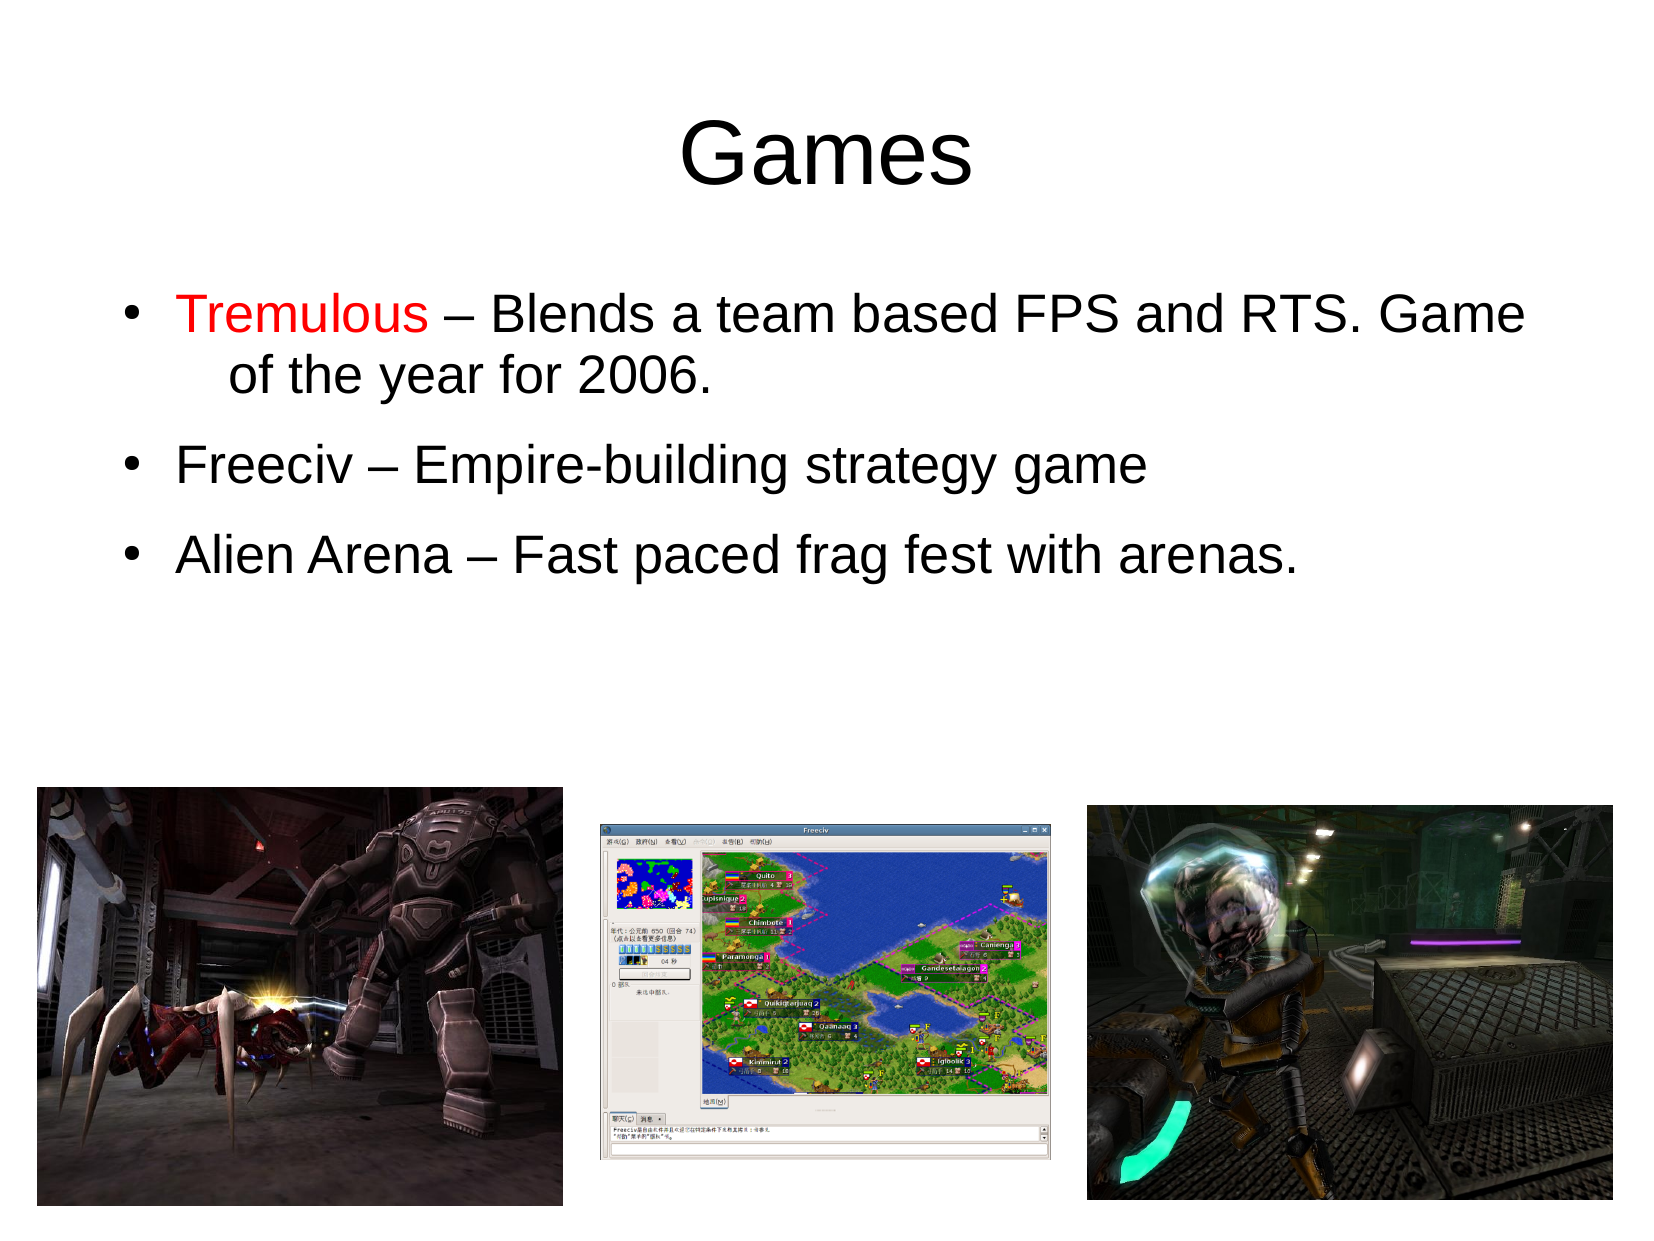

# Games
Tremulous – Blends a team based FPS and RTS. Game of the year for 2006.
Freeciv – Empire-building strategy game
Alien Arena – Fast paced frag fest with arenas.